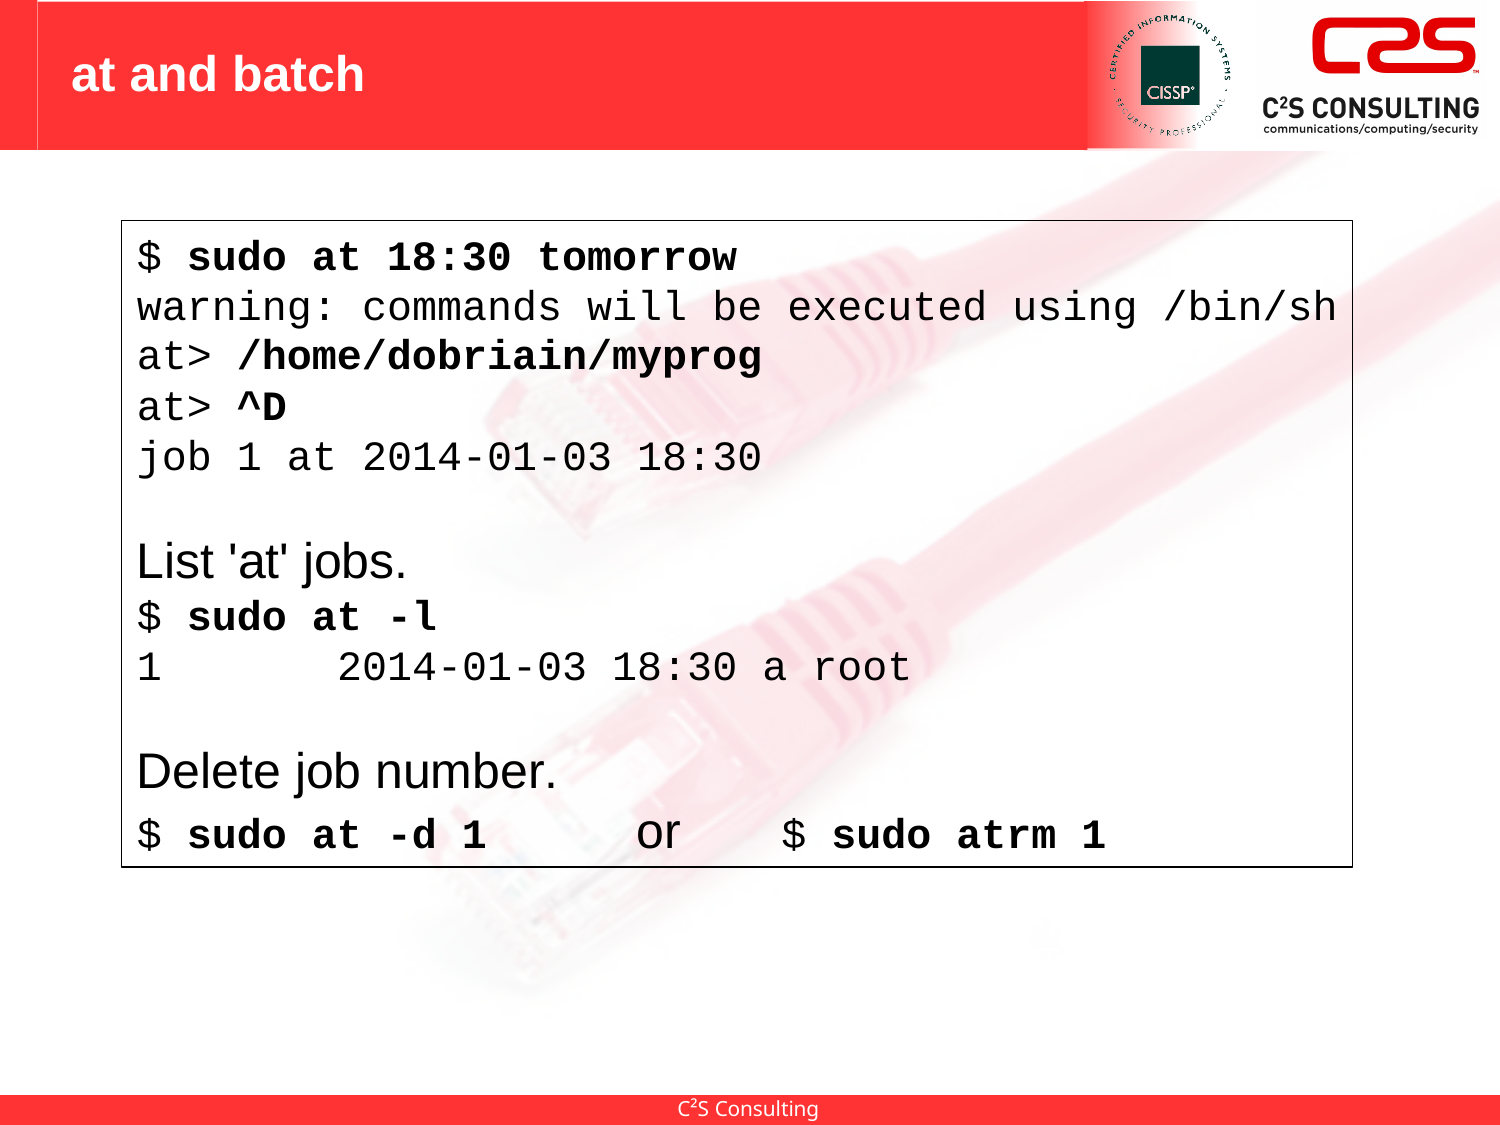

# at and batch
$ sudo at 18:30 tomorrow
warning: commands will be executed using /bin/sh
at> /home/dobriain/myprog
at> ^D
job 1 at 2014-01-03 18:30
List 'at' jobs.
$ sudo at -l
1 2014-01-03 18:30 a root
Delete job number.
$ sudo at -d 1 or $ sudo atrm 1